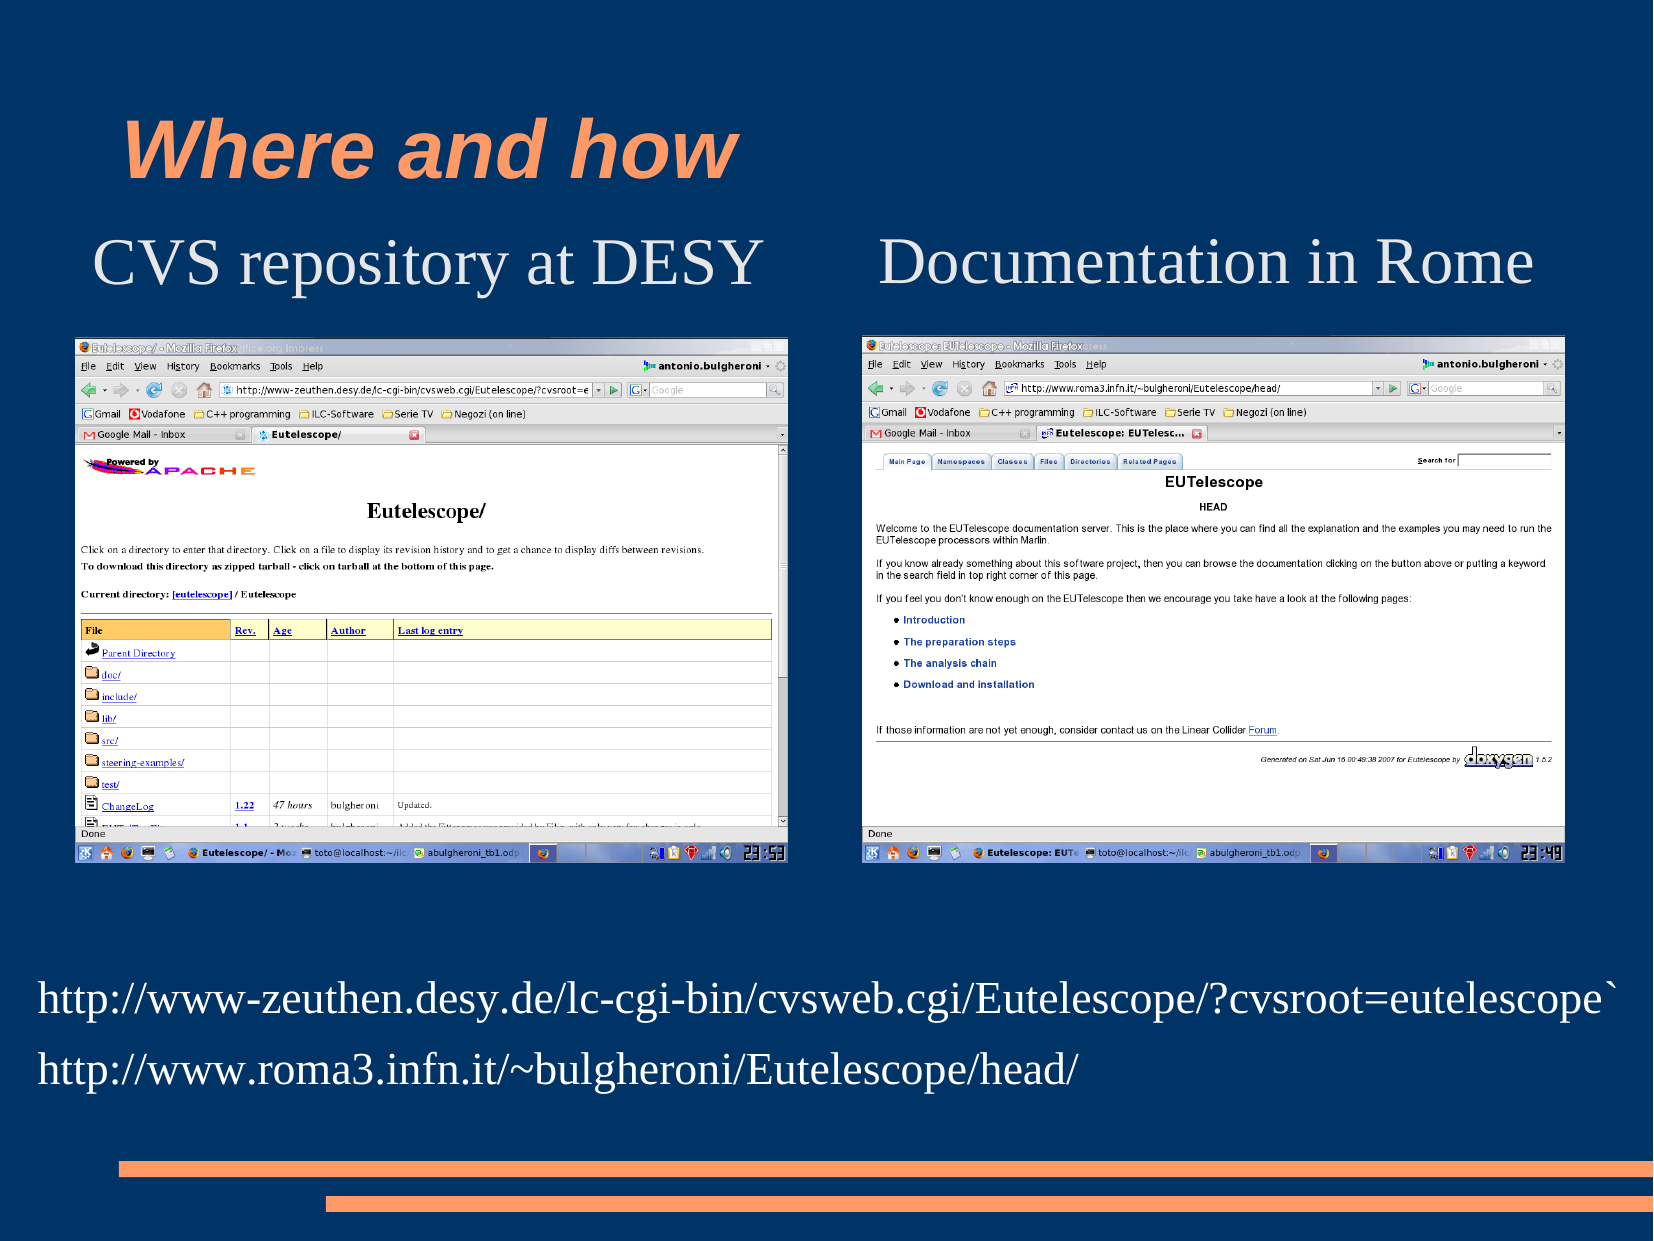

# Where and how
Documentation in Rome
CVS repository at DESY
http://www-zeuthen.desy.de/lc-cgi-bin/cvsweb.cgi/Eutelescope/?cvsroot=eutelescope`
http://www.roma3.infn.it/~bulgheroni/Eutelescope/head/